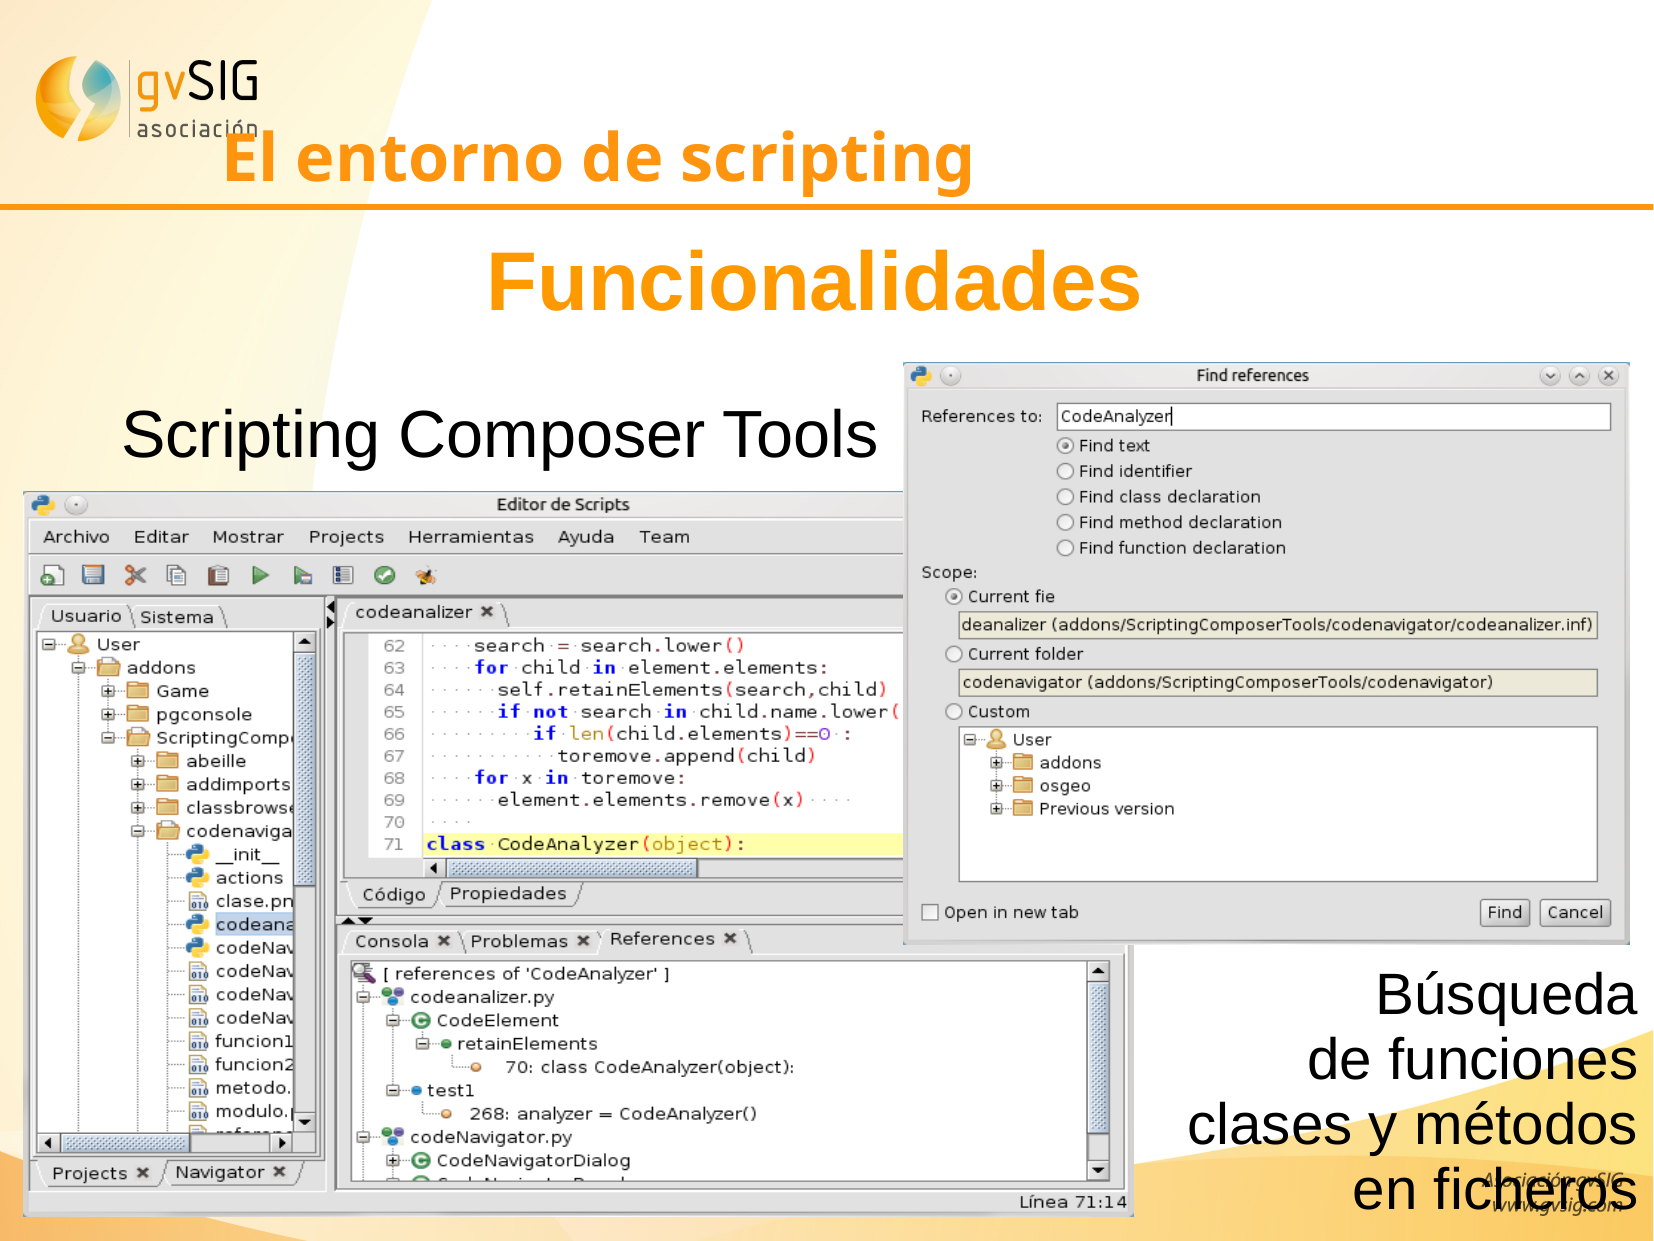

# El entorno de scripting
Funcionalidades
Scripting Composer Tools
Búsqueda
de funciones
clases y métodos
 en ficheros